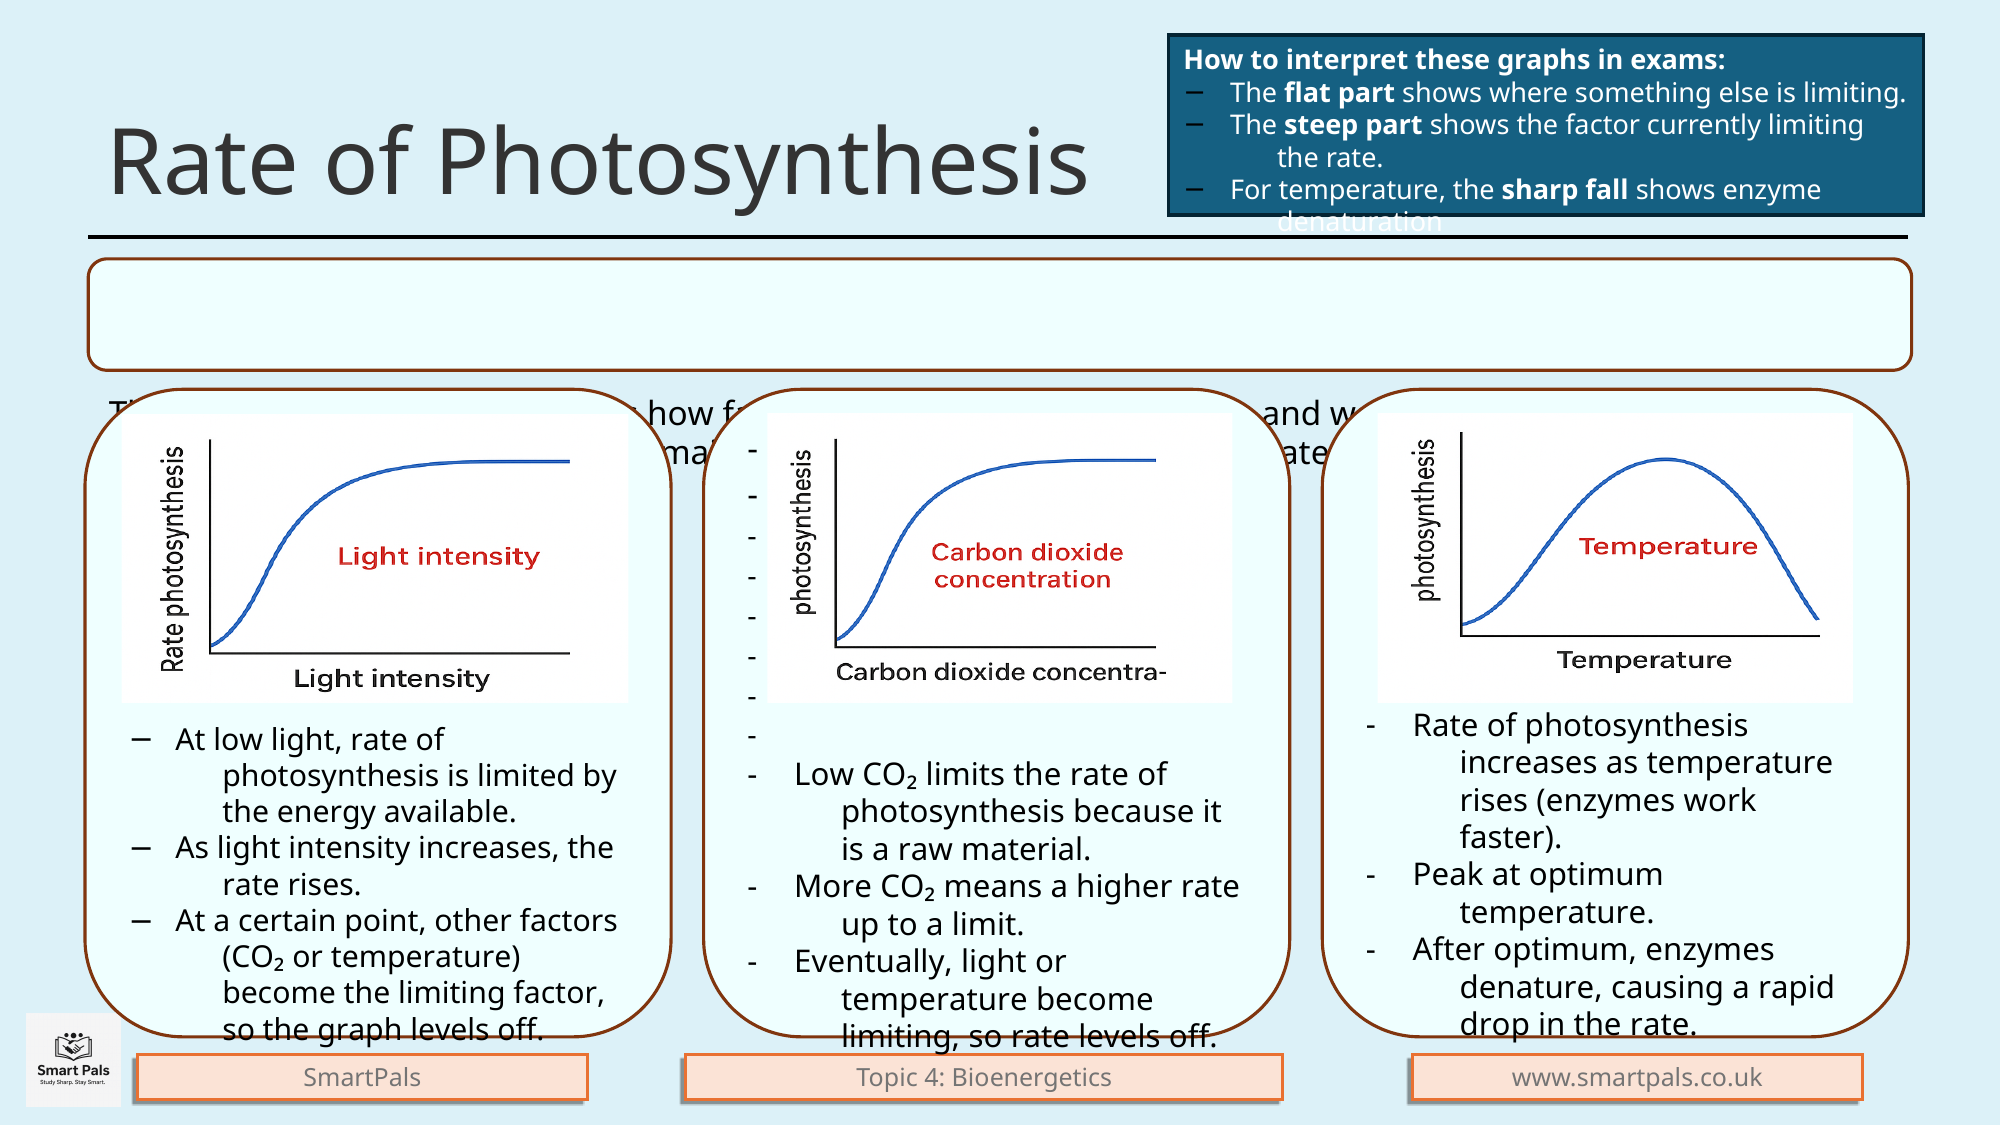

How to interpret these graphs in exams:
The flat part shows where something else is limiting.
The steep part shows the factor currently limiting the rate.
For temperature, the sharp fall shows enzyme denaturation
# Rate of Photosynthesis
The rate of photosynthesis means how fast plants convert carbon dioxide and water into glucose and oxygen using light energy. There are three main graphs you need to know for the rate of photosynthesis.
At low light, rate of photosynthesis is limited by the energy available.
As light intensity increases, the rate rises.
At a certain point, other factors (CO₂ or temperature) become the limiting factor, so the graph levels off.
Low CO₂ limits the rate of photosynthesis because it is a raw material.
More CO₂ means a higher rate up to a limit.
Eventually, light or temperature become limiting, so rate levels off.
Rate of photosynthesis increases as temperature rises (enzymes work faster).
Peak at optimum temperature.
After optimum, enzymes denature, causing a rapid drop in the rate.